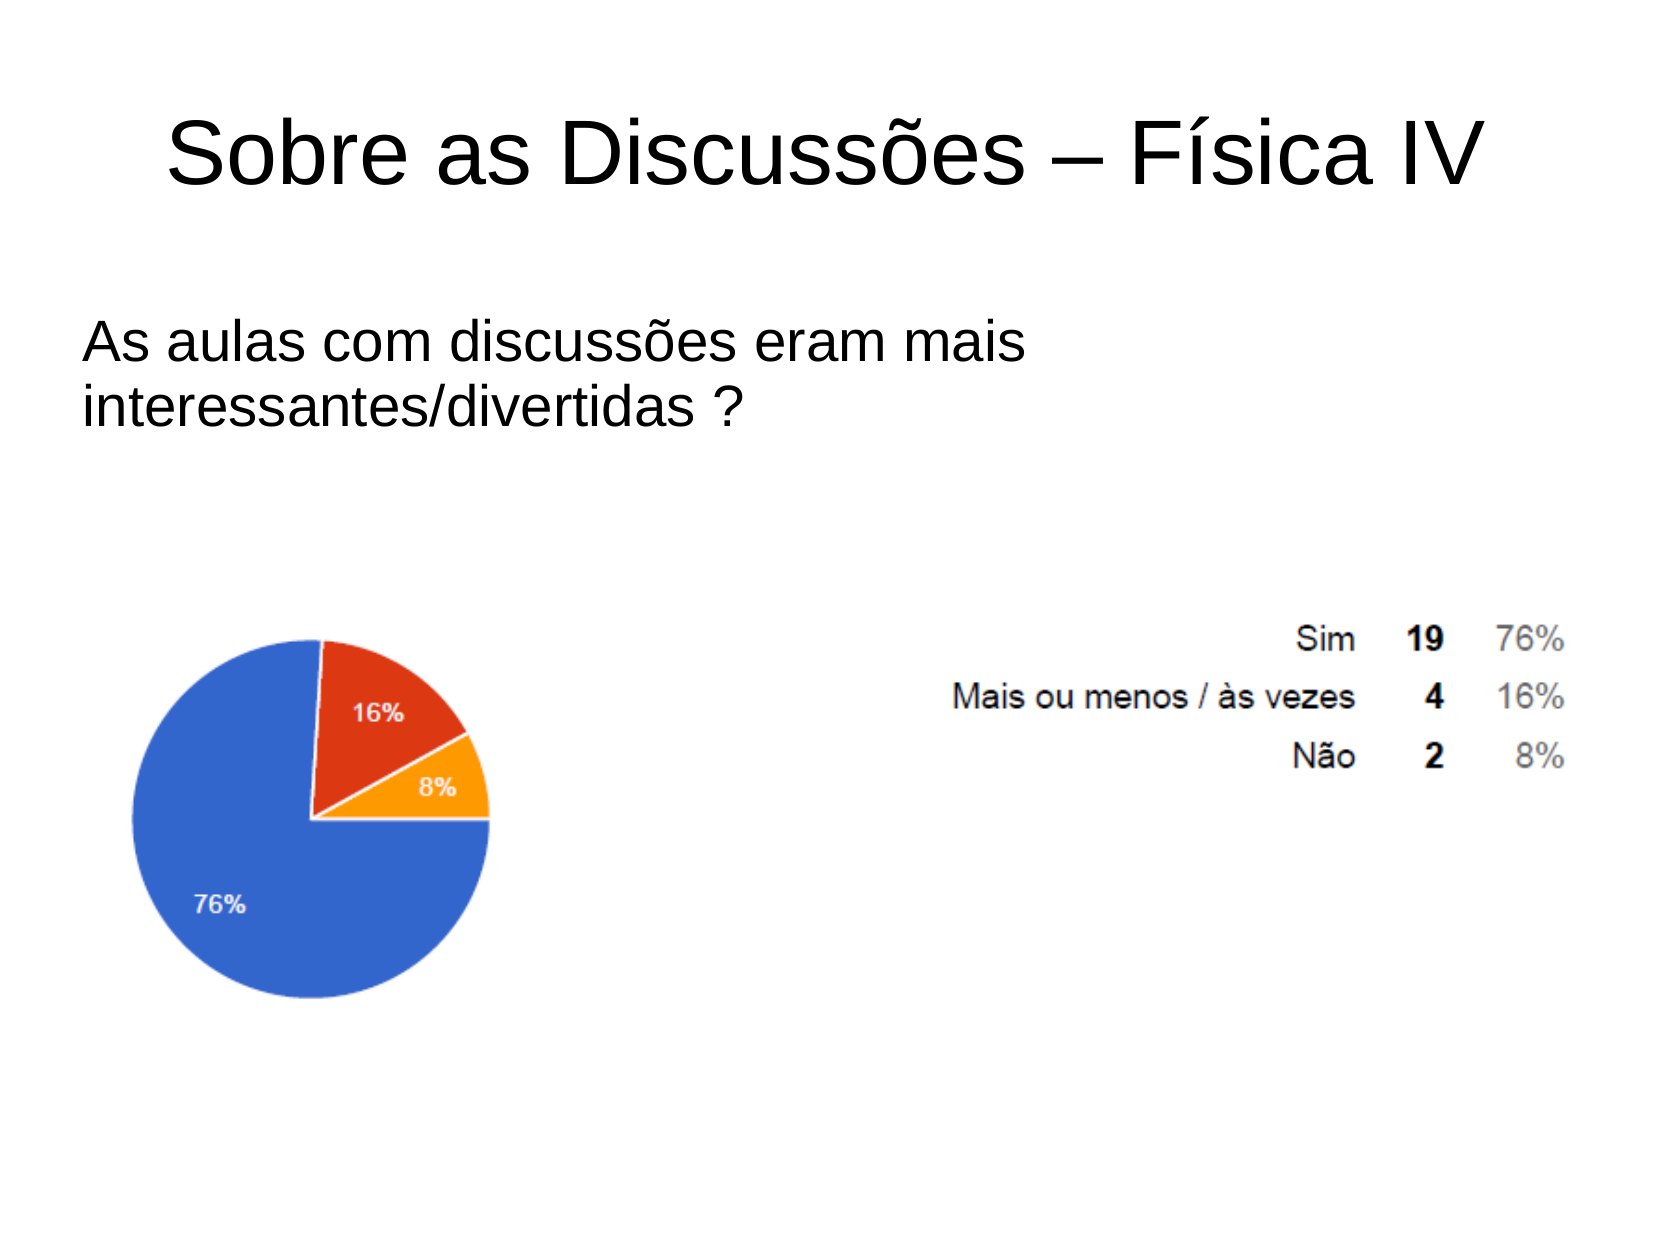

# Sobre as Discussões – Física IV
As aulas com discussões eram mais interessantes/divertidas ?